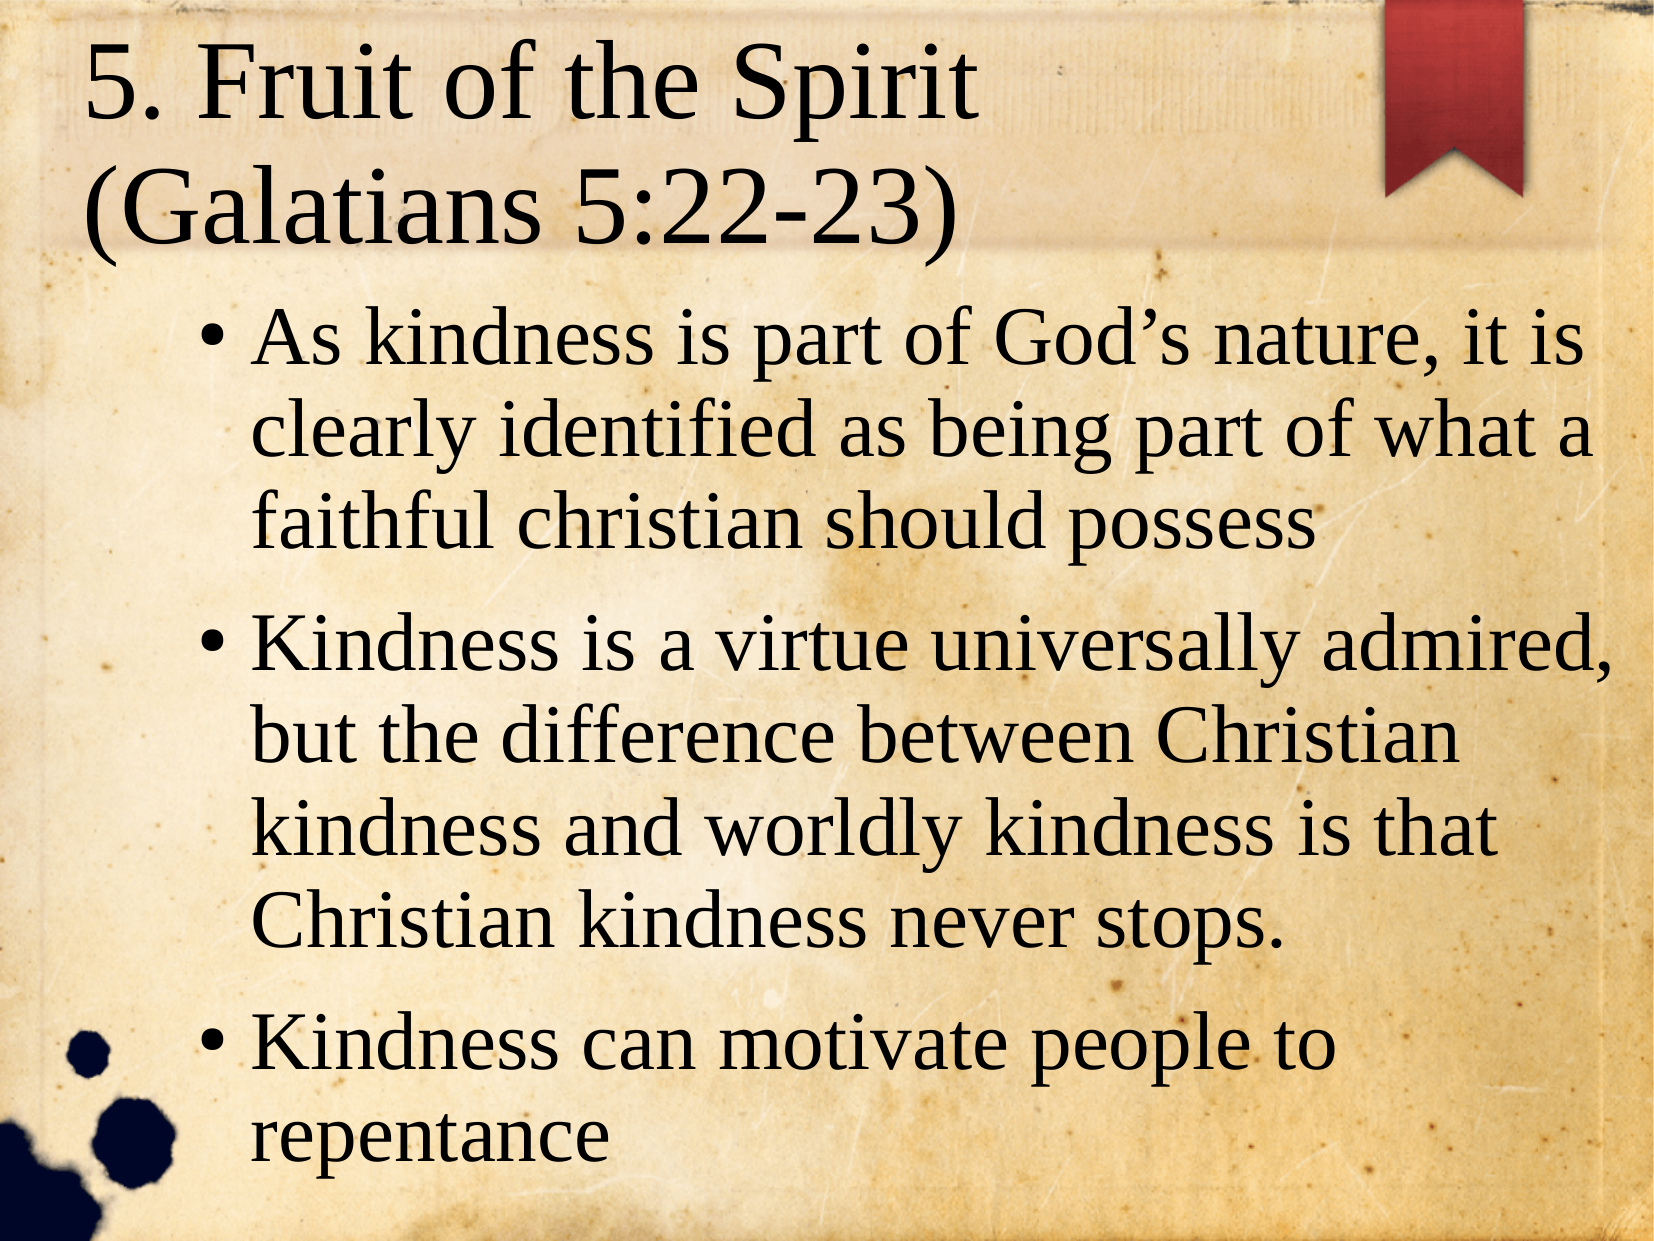

# 5. Fruit of the Spirit (Galatians 5:22-23)
As kindness is part of God’s nature, it is clearly identified as being part of what a faithful christian should possess
Kindness is a virtue universally admired, but the difference between Christian kindness and worldly kindness is that Christian kindness never stops.
Kindness can motivate people to repentance